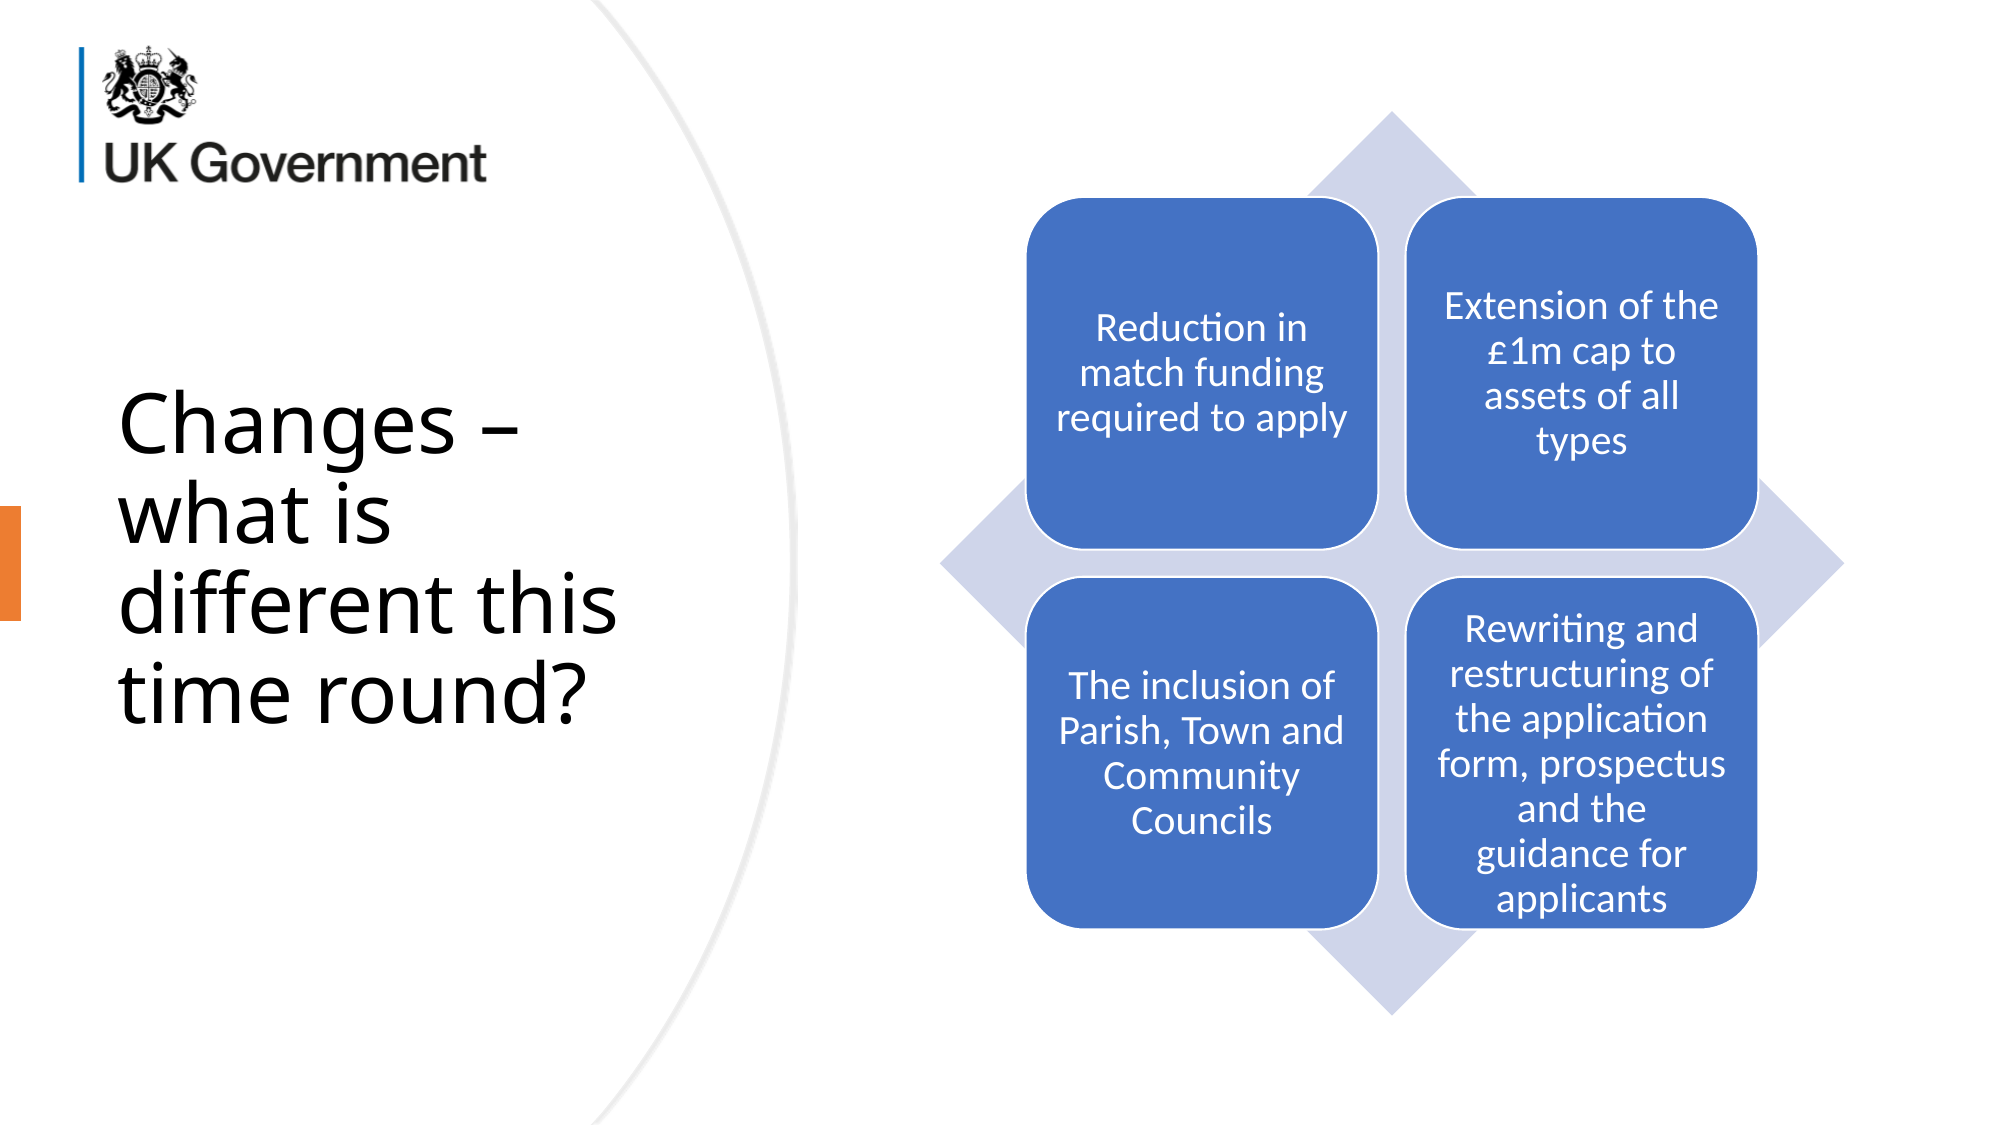

Reduction in match funding required to apply
Extension of the £1m cap to assets of all types
The inclusion of Parish, Town and Community Councils
Rewriting and restructuring of the application form, prospectus and the guidance for applicants
# Changes – what is different this time round?